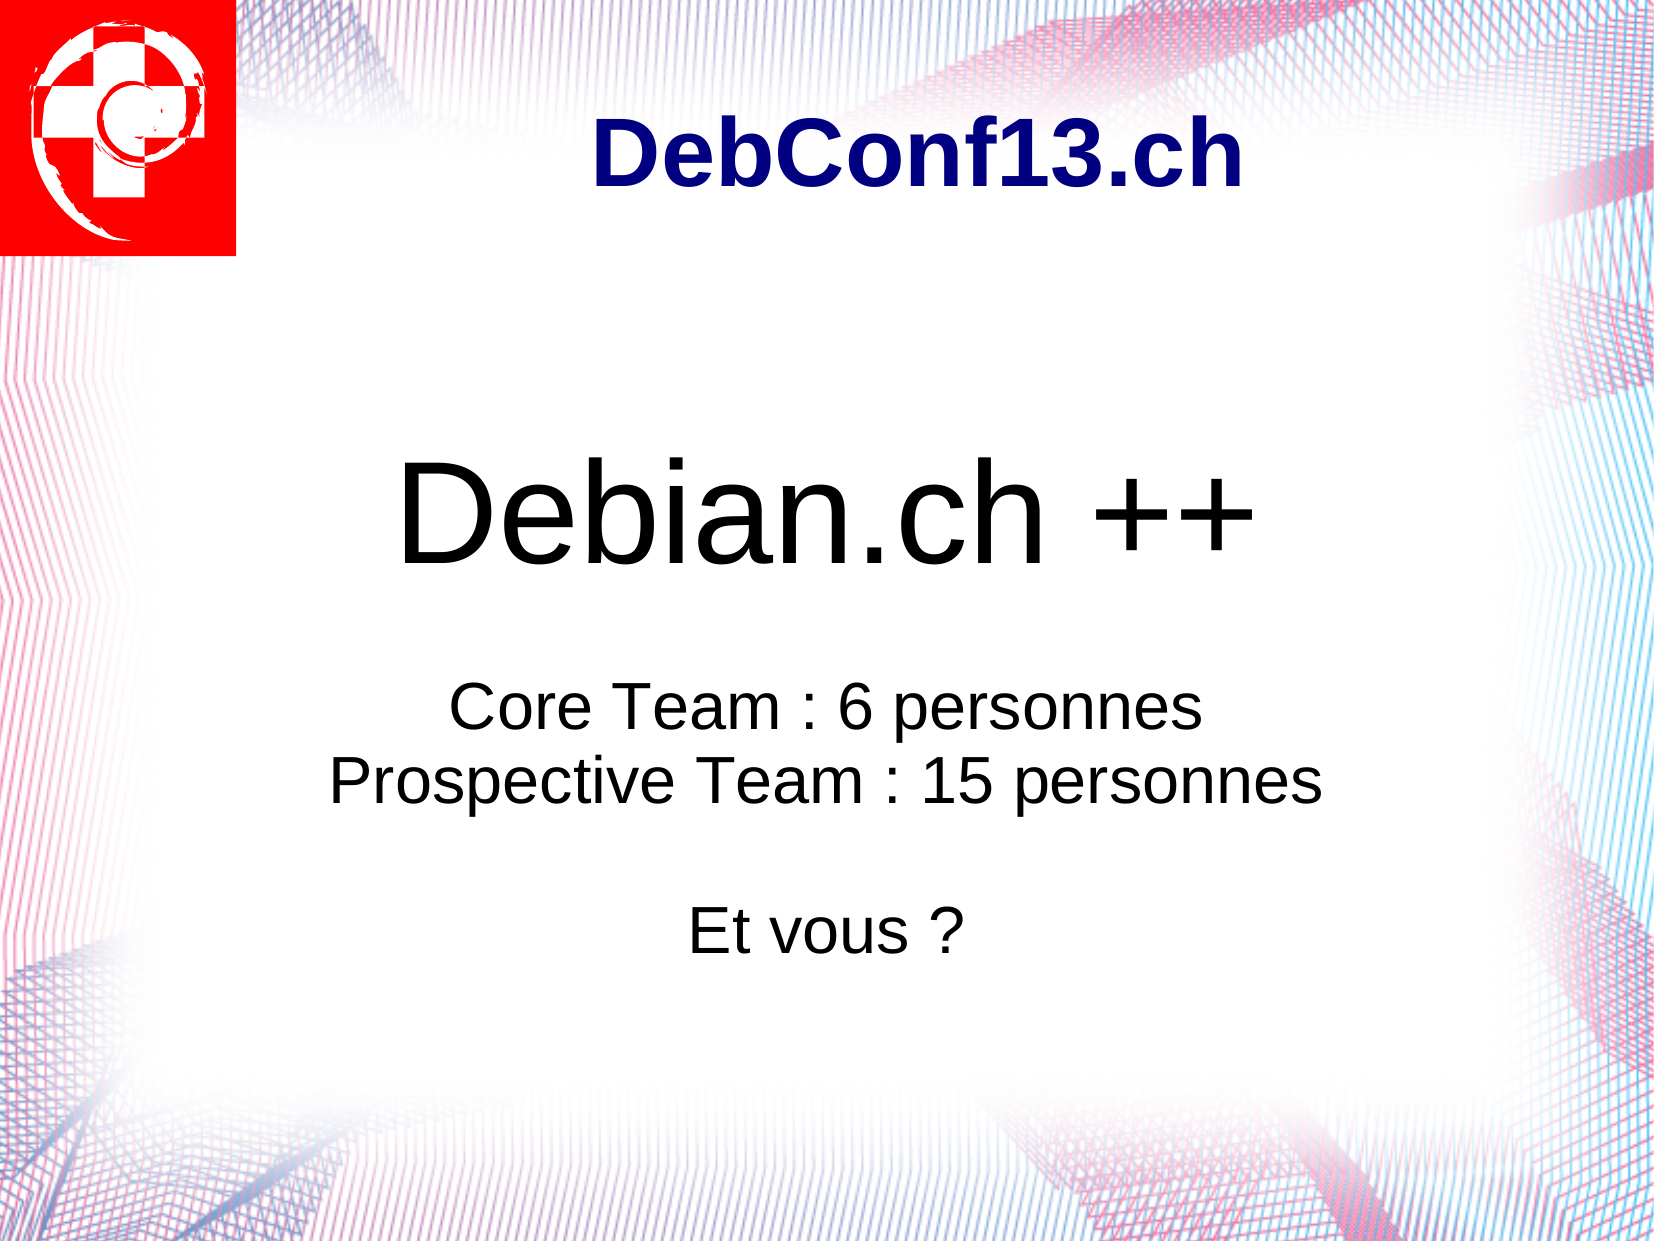

# DebConf13.ch
Debian.ch ++
Core Team : 6 personnes
Prospective Team : 15 personnes
Et vous ?